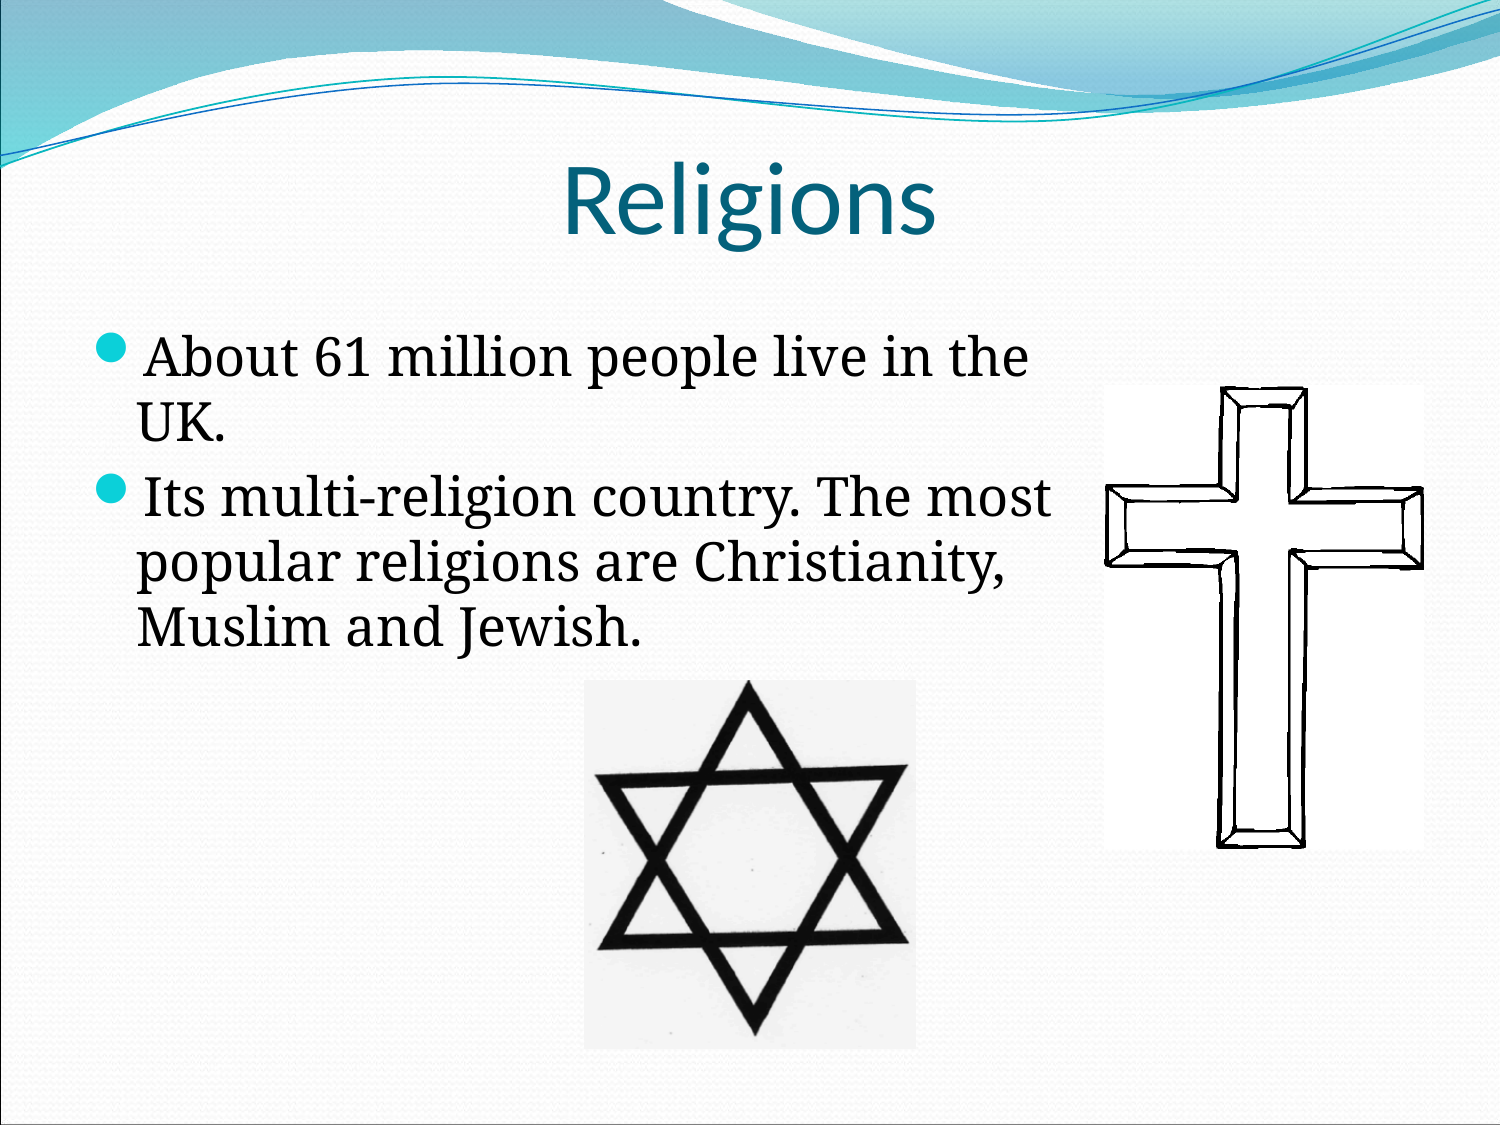

# Religions
About 61 million people live in the UK.
Its multi-religion country. The most popular religions are Christianity, Muslim and Jewish.